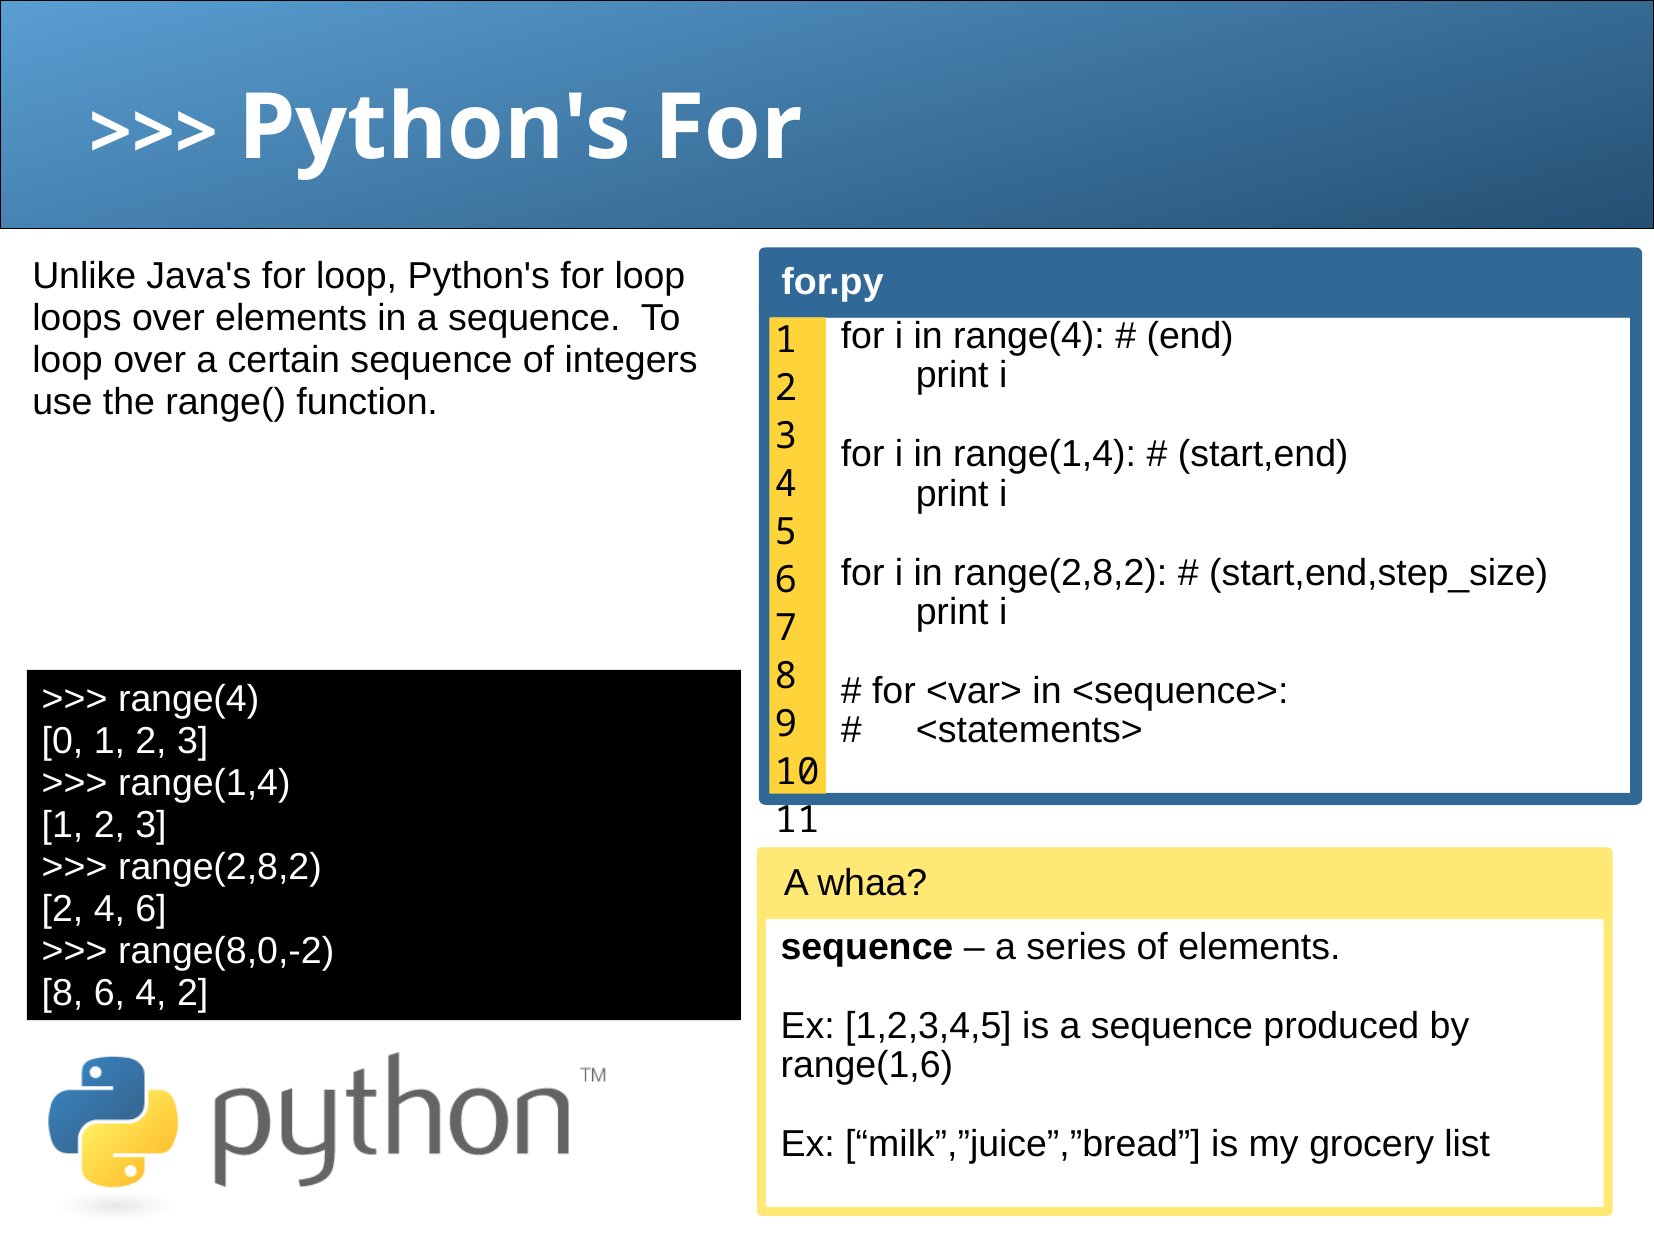

>>> Python's For
Unlike Java's for loop, Python's for loop loops over elements in a sequence. To loop over a certain sequence of integers use the range() function.
for.py
1
2
3
4
5
6
7
8
9
10
11
12
for i in range(4): # (end)
	print i
for i in range(1,4): # (start,end)
	print i
for i in range(2,8,2): # (start,end,step_size)
	print i
# for <var> in <sequence>:
#	<statements>
>>> range(4)
[0, 1, 2, 3]
>>> range(1,4)
[1, 2, 3]
>>> range(2,8,2)
[2, 4, 6]
>>> range(8,0,-2)
[8, 6, 4, 2]
A whaa?
sequence – a series of elements.
Ex: [1,2,3,4,5] is a sequence produced by range(1,6)
Ex: [“milk”,”juice”,”bread”] is my grocery list